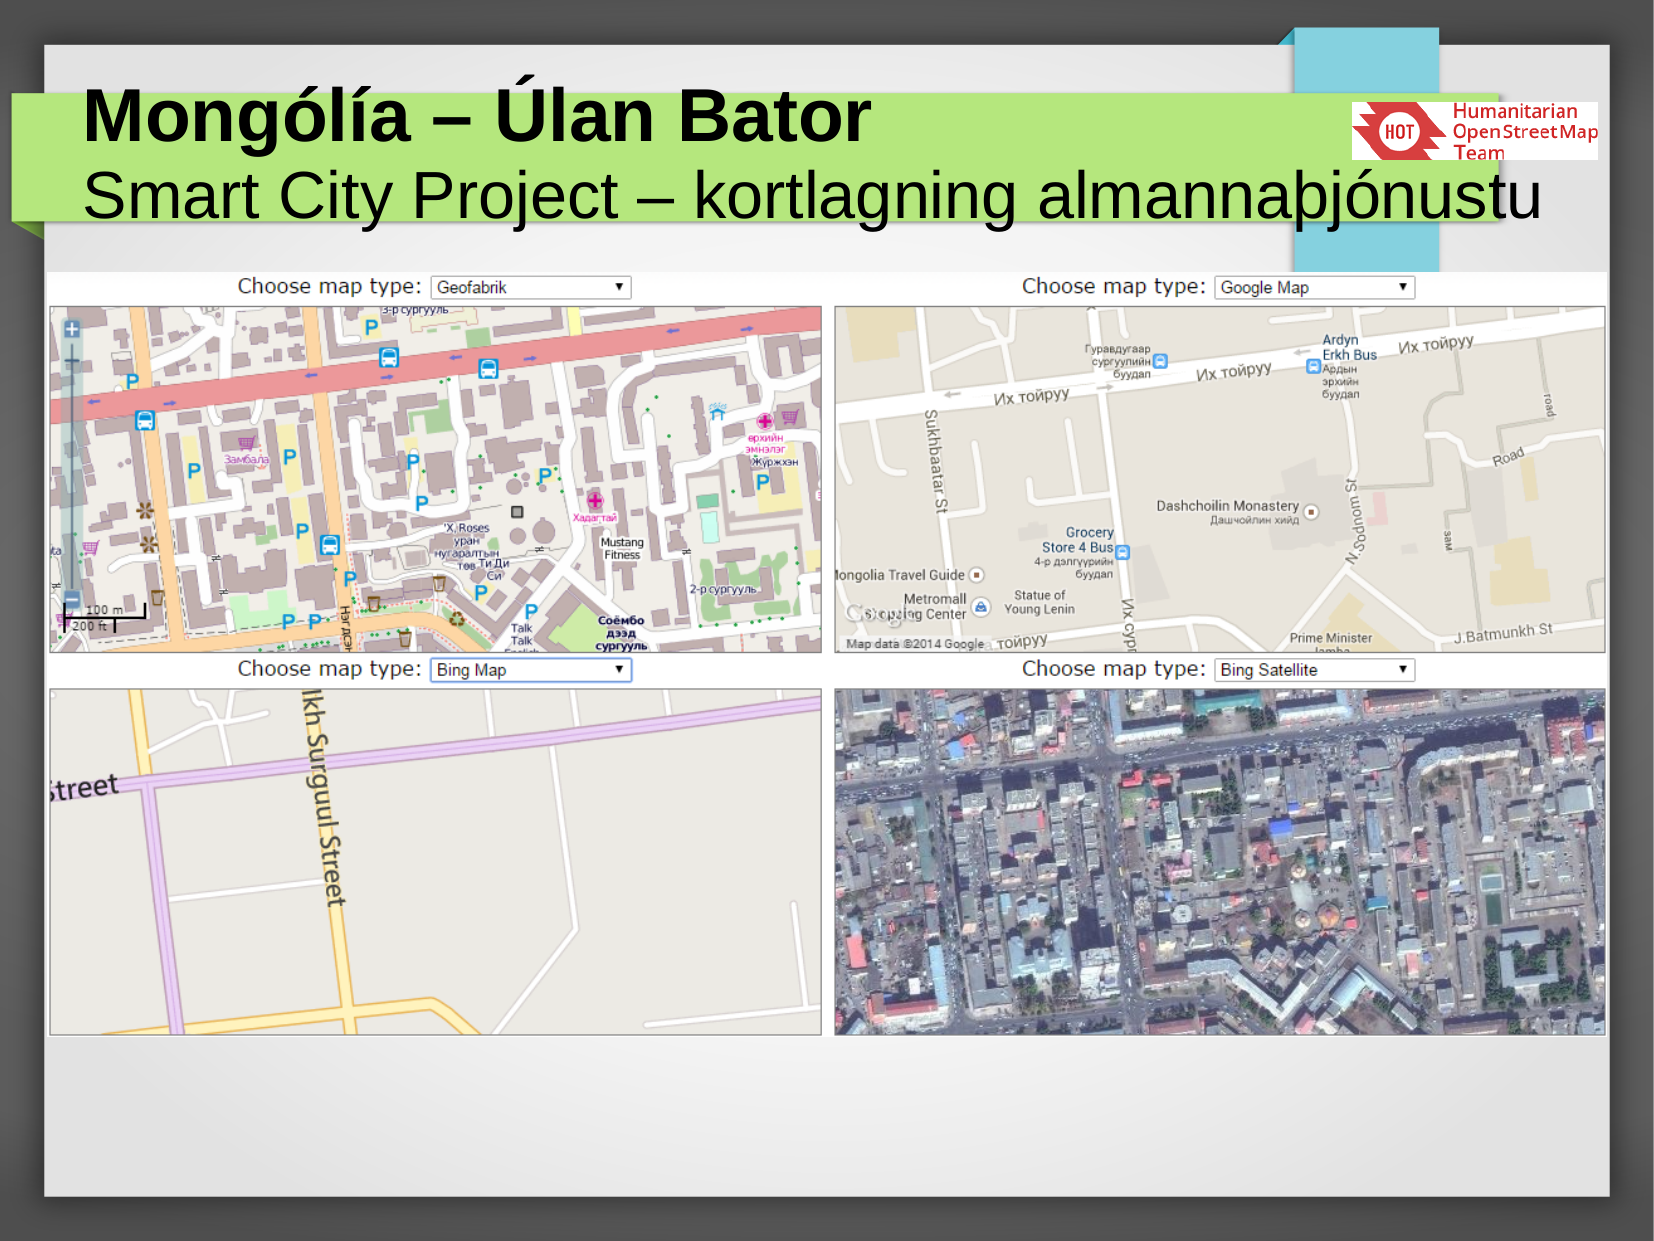

# Mongólía – Úlan Bator Smart City Project – kortlagning almannaþjónustu